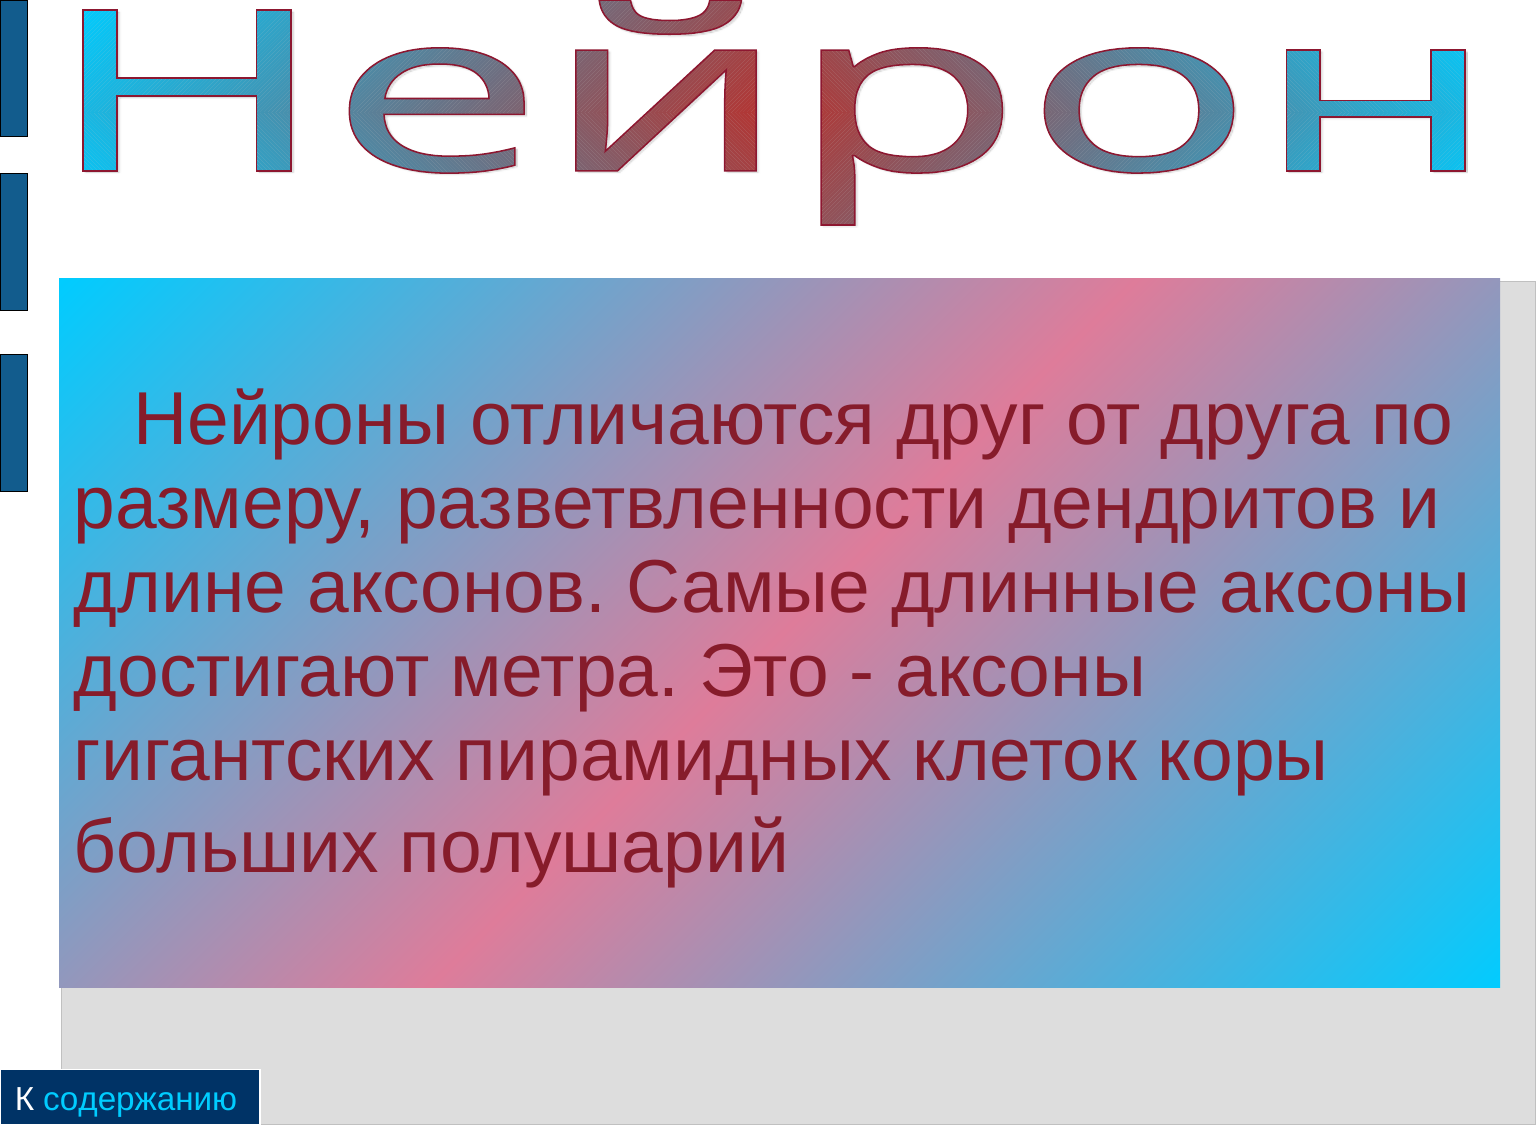

Нейрон
# Нейроны отличаются друг от друга по размеру, разветвленности дендритов и длине аксонов. Самые длинные аксоны достигают метра. Это - аксоны гигантских пирамидных клеток коры больших полушарий
К содержанию